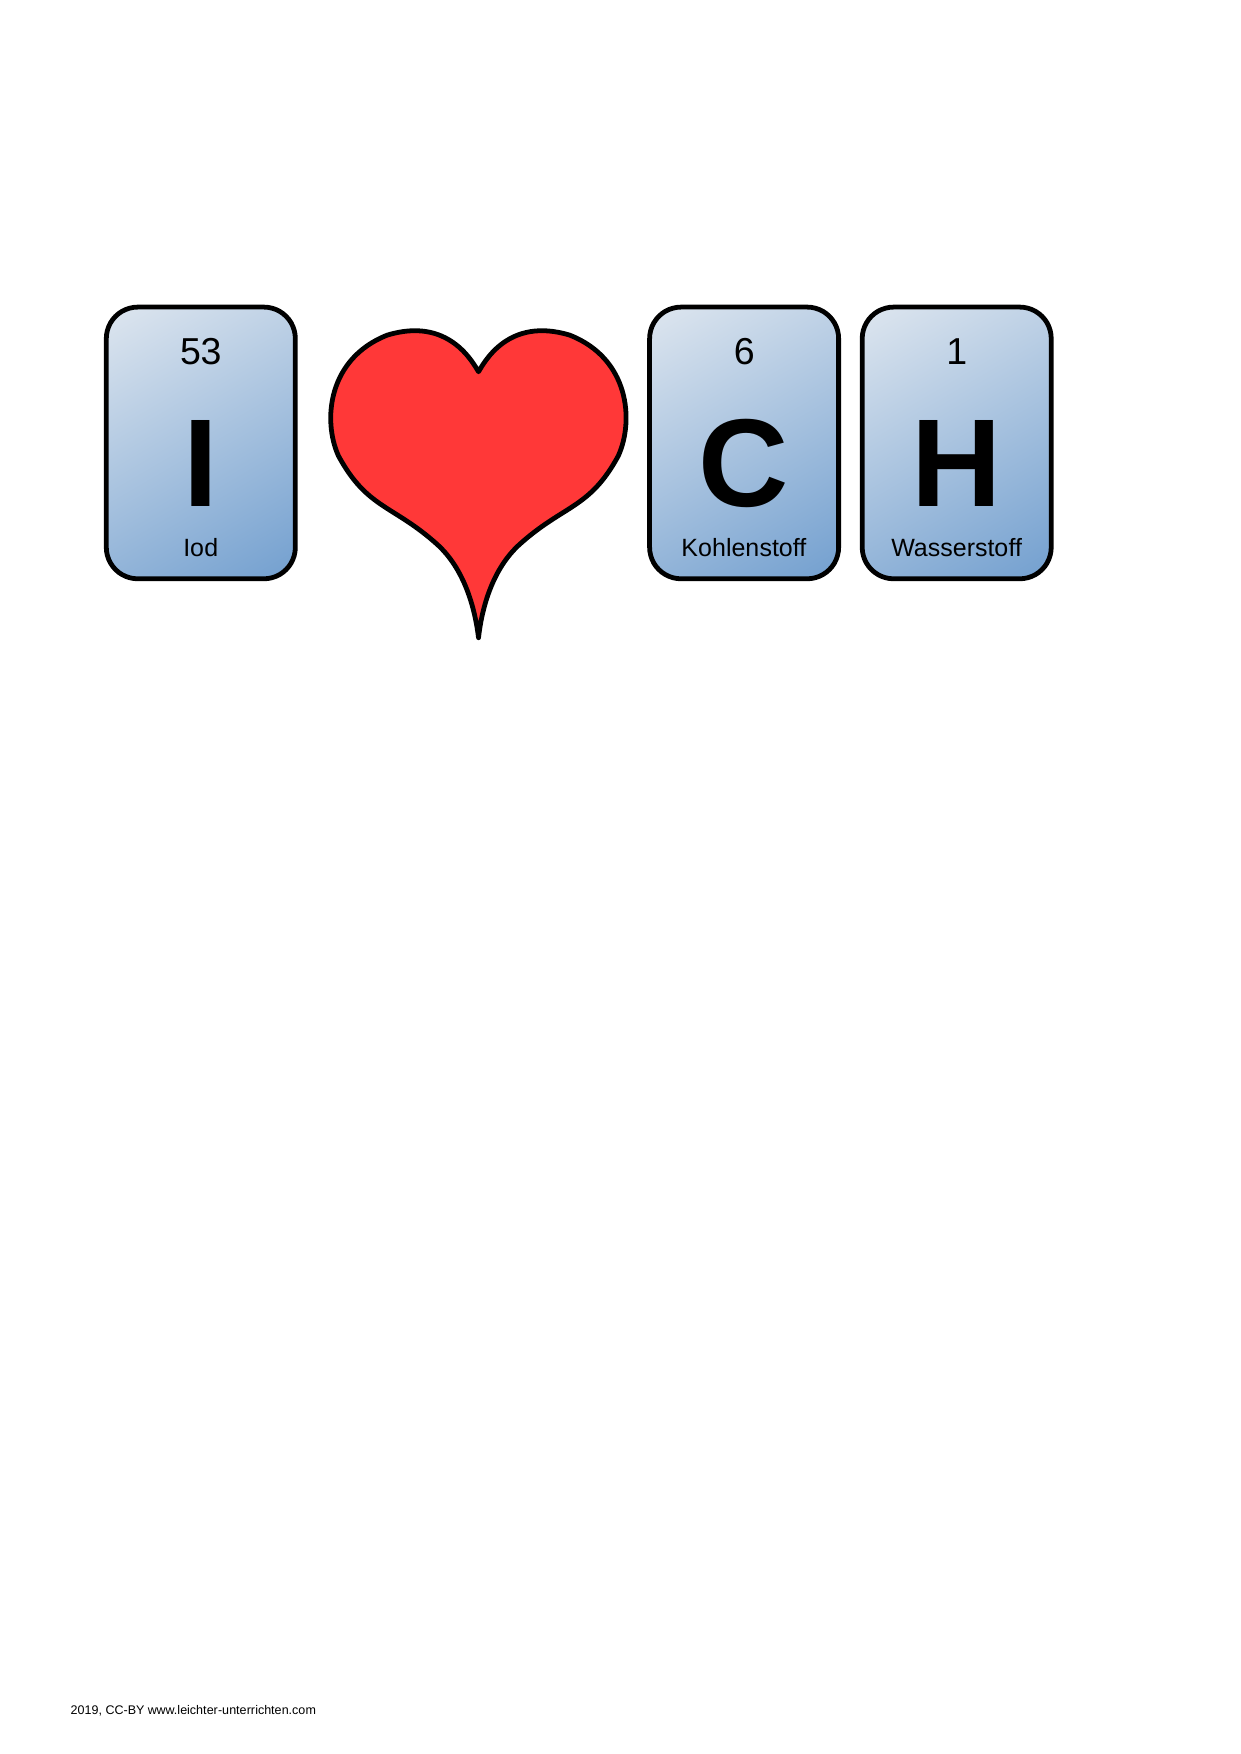

53
I
Iod
6
C
Kohlenstoff
1
H
Wasserstoff
2019, CC-BY www.leichter-unterrichten.com